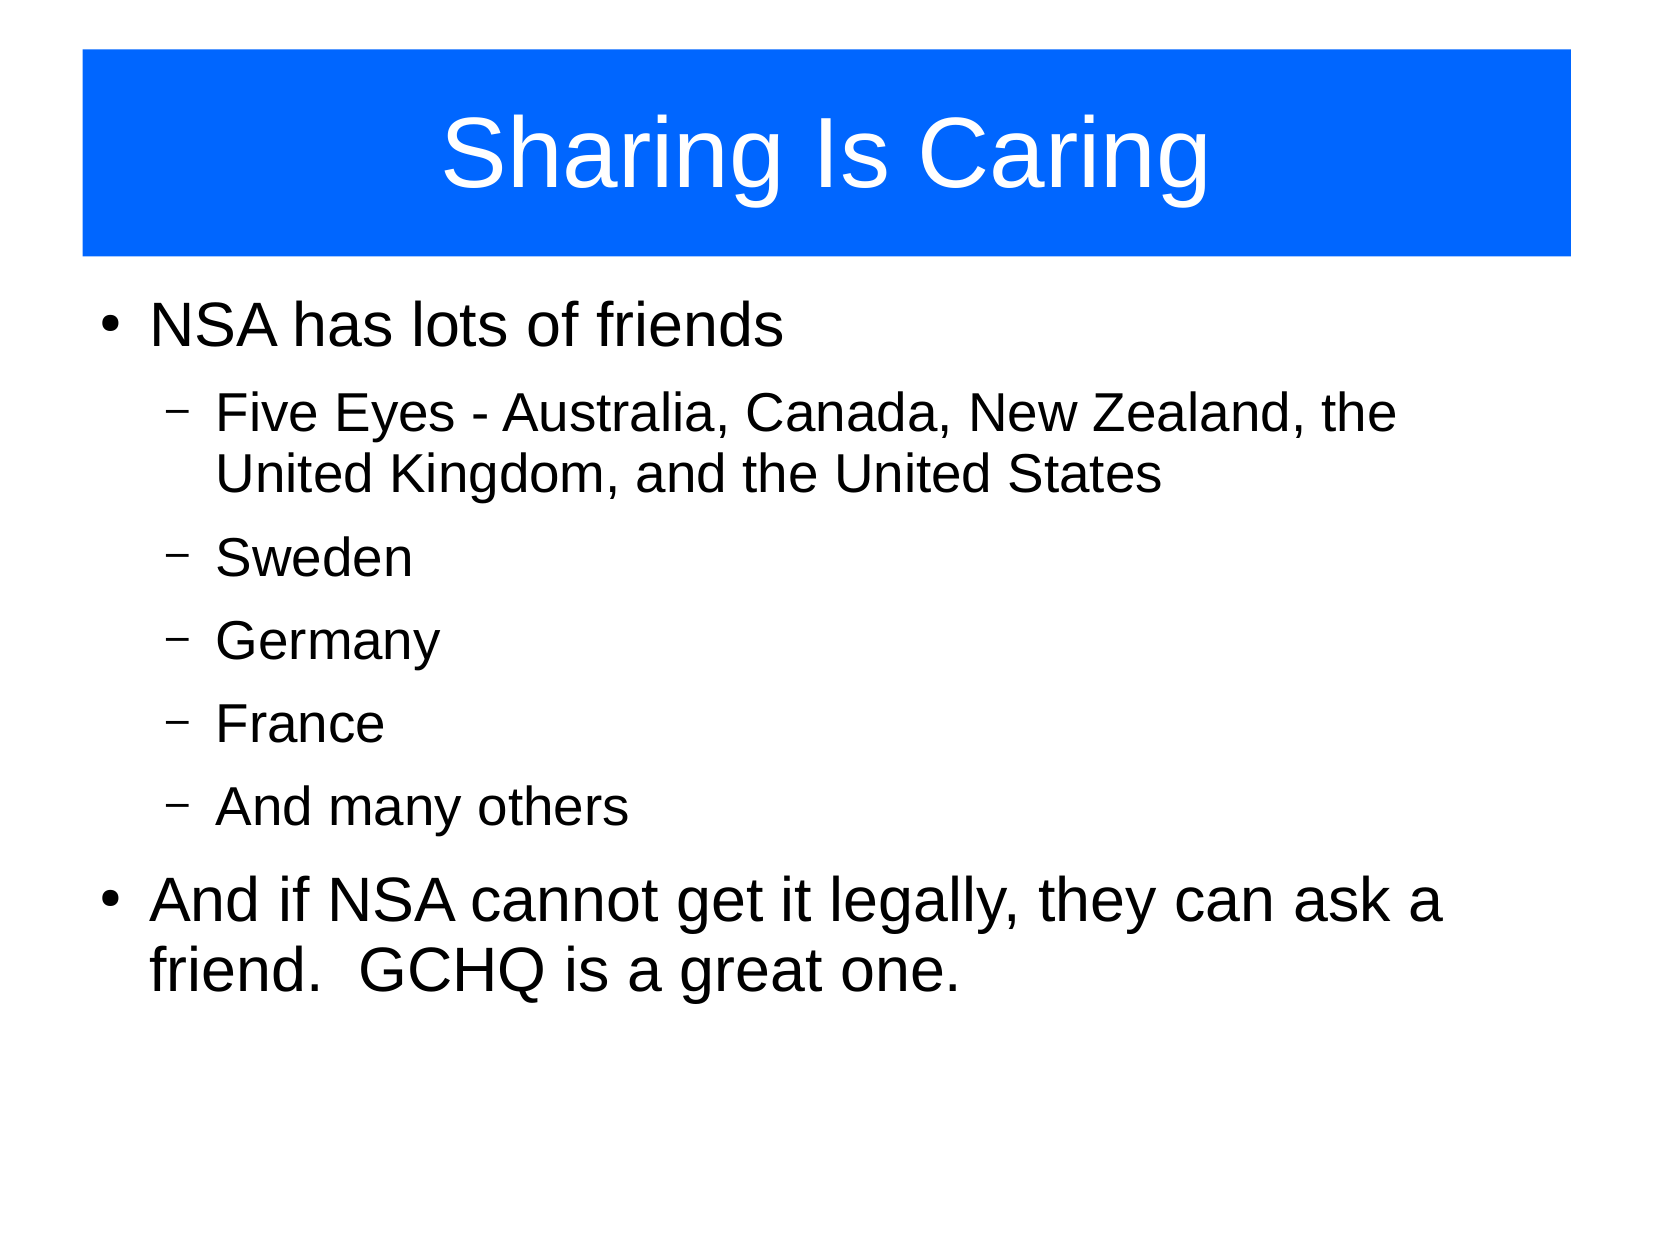

# Sharing Is Caring
NSA has lots of friends
Five Eyes - Australia, Canada, New Zealand, the United Kingdom, and the United States
Sweden
Germany
France
And many others
And if NSA cannot get it legally, they can ask a friend. GCHQ is a great one.